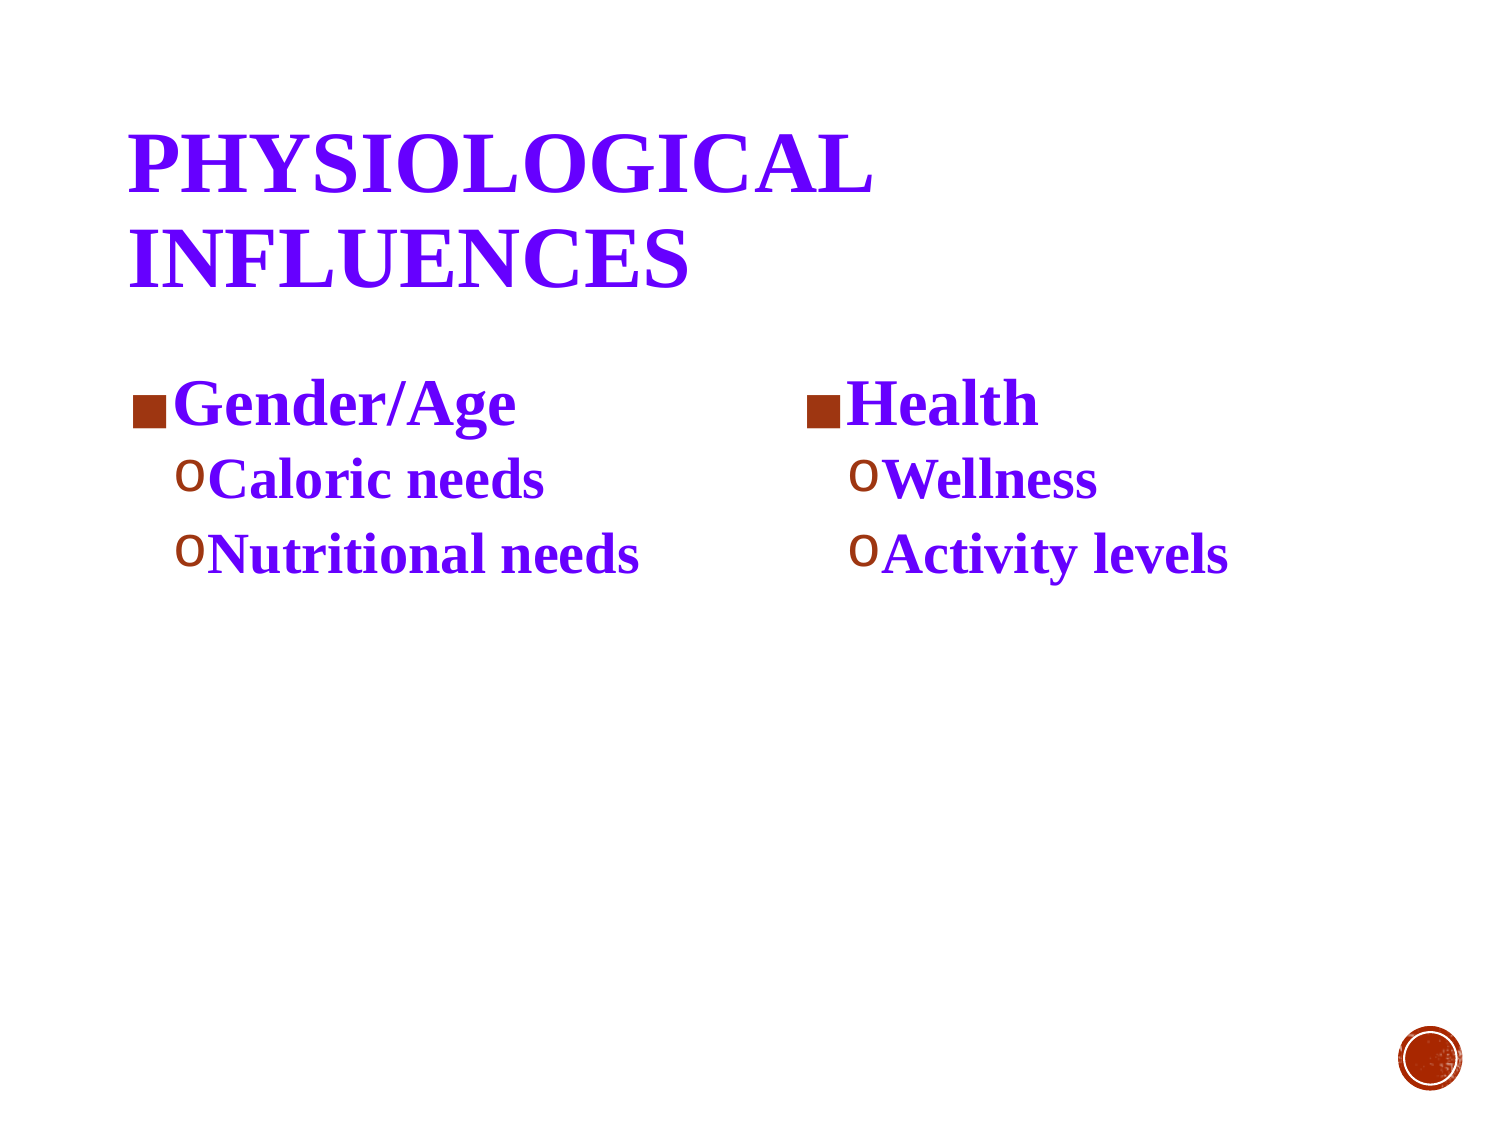

# PHYSIOLOGICAL INFLUENCES
Gender/Age
Caloric needs
Nutritional needs
Health
Wellness
Activity levels